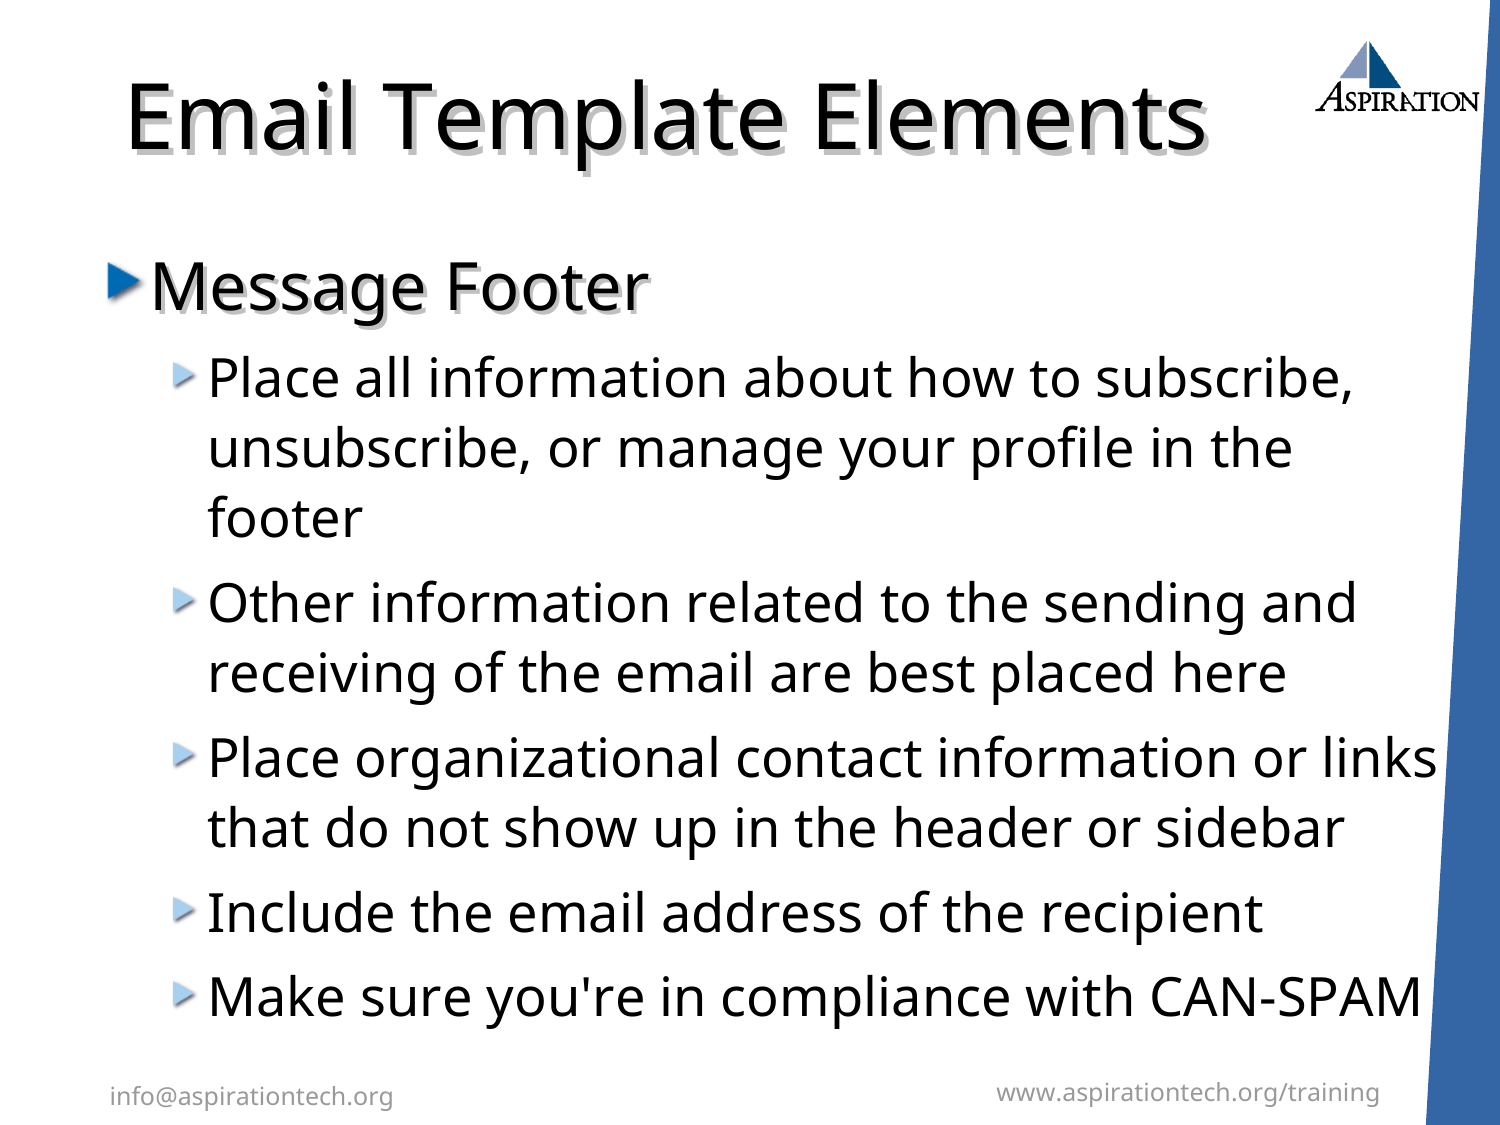

# Email Template Elements
Message Footer
Place all information about how to subscribe, unsubscribe, or manage your profile in the footer
Other information related to the sending and receiving of the email are best placed here
Place organizational contact information or links that do not show up in the header or sidebar
Include the email address of the recipient
Make sure you're in compliance with CAN-SPAM